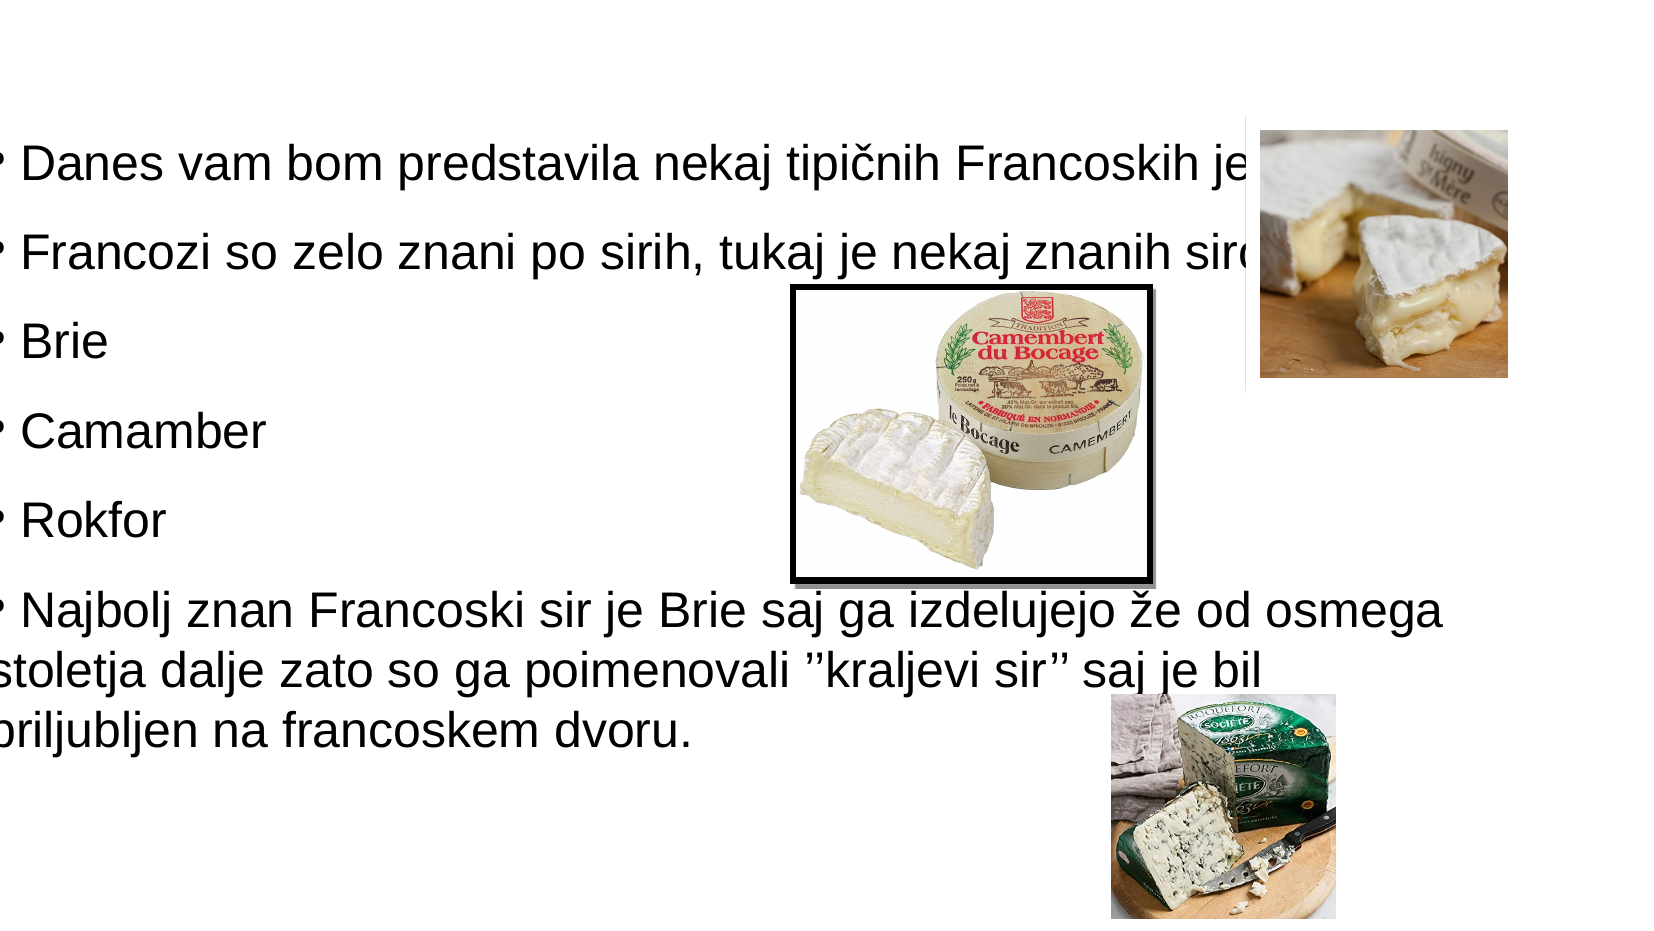

# Danes vam bom predstavila nekaj tipičnih Francoskih jedi.
 Francozi so zelo znani po sirih, tukaj je nekaj znanih sirov:
 Brie
 Camamber
 Rokfor
 Najbolj znan Francoski sir je Brie saj ga izdelujejo že od osmega stoletja dalje zato so ga poimenovali ’’kraljevi sir’’ saj je bil priljubljen na francoskem dvoru.